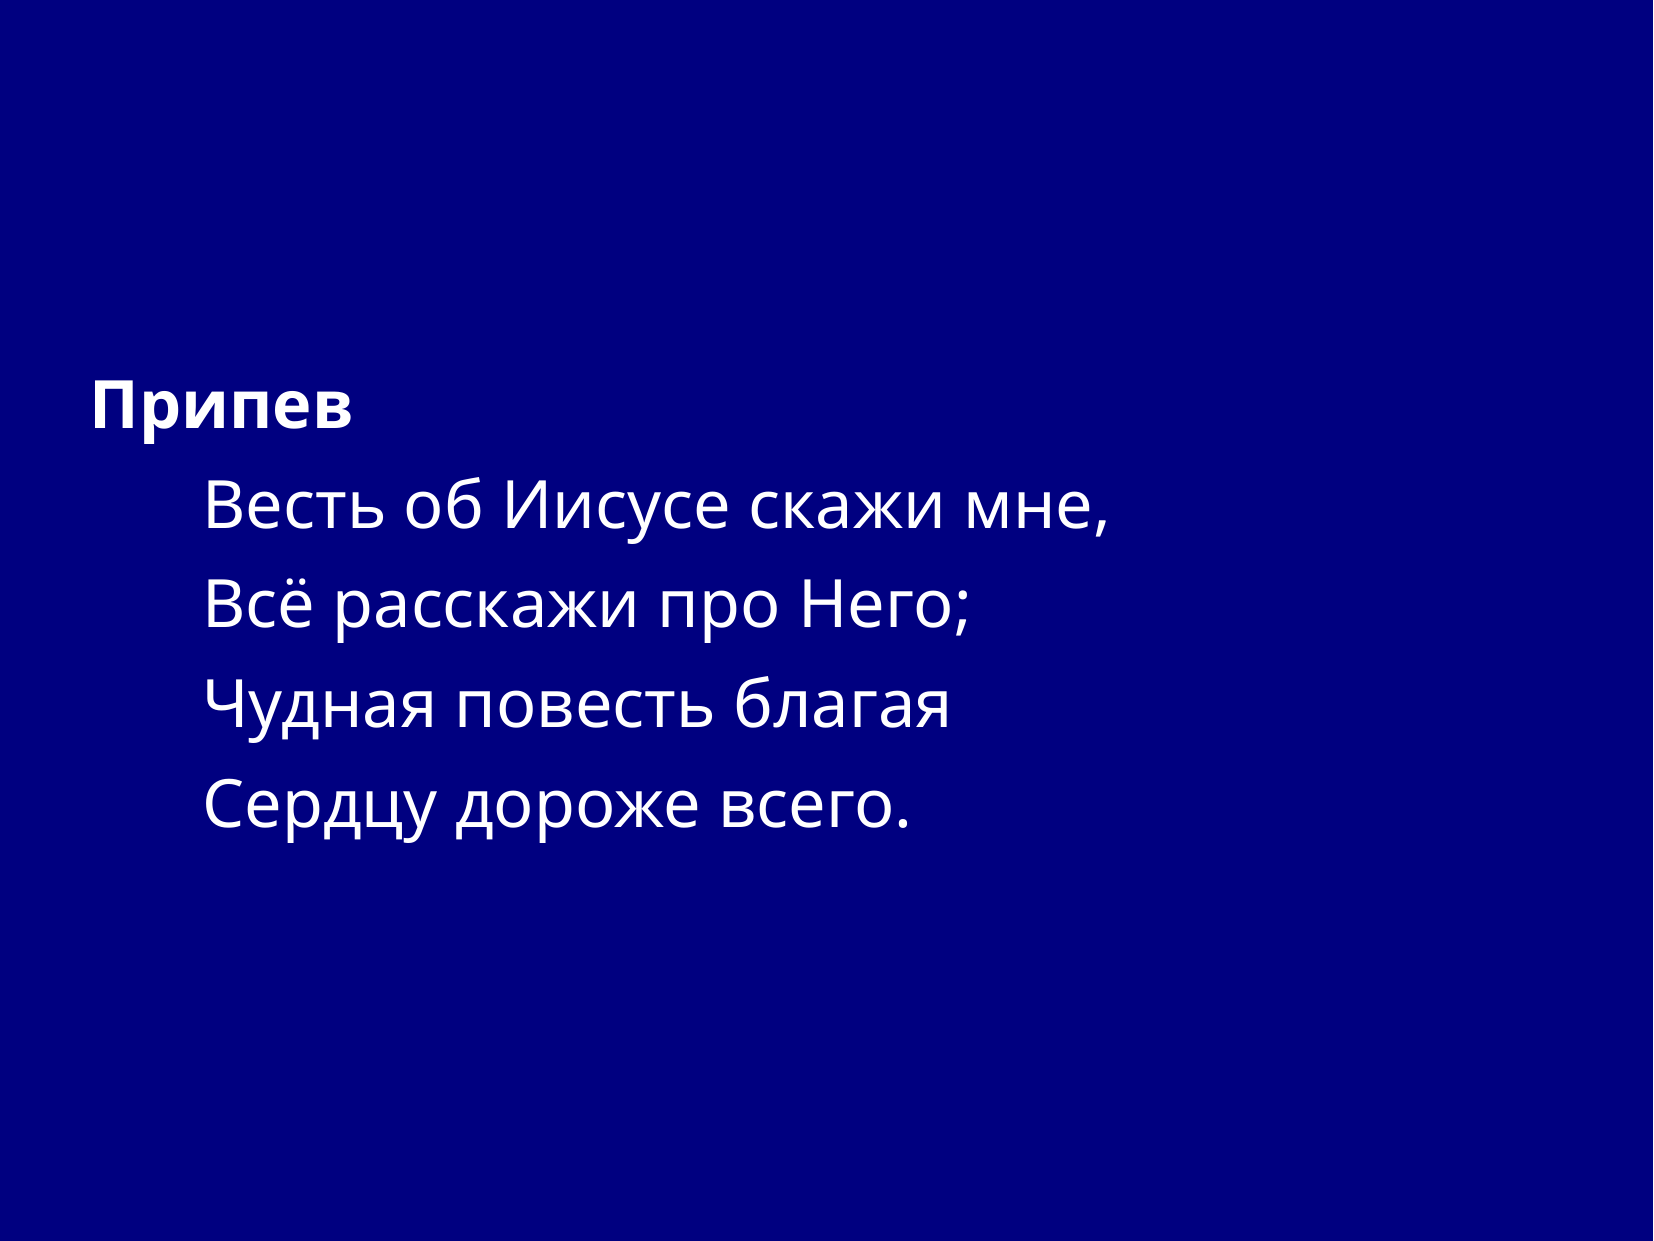

Припев
	Весть об Иисусе скажи мне,
	Всё расскажи про Него;
	Чудная повесть благая
	Сердцу дороже всего.